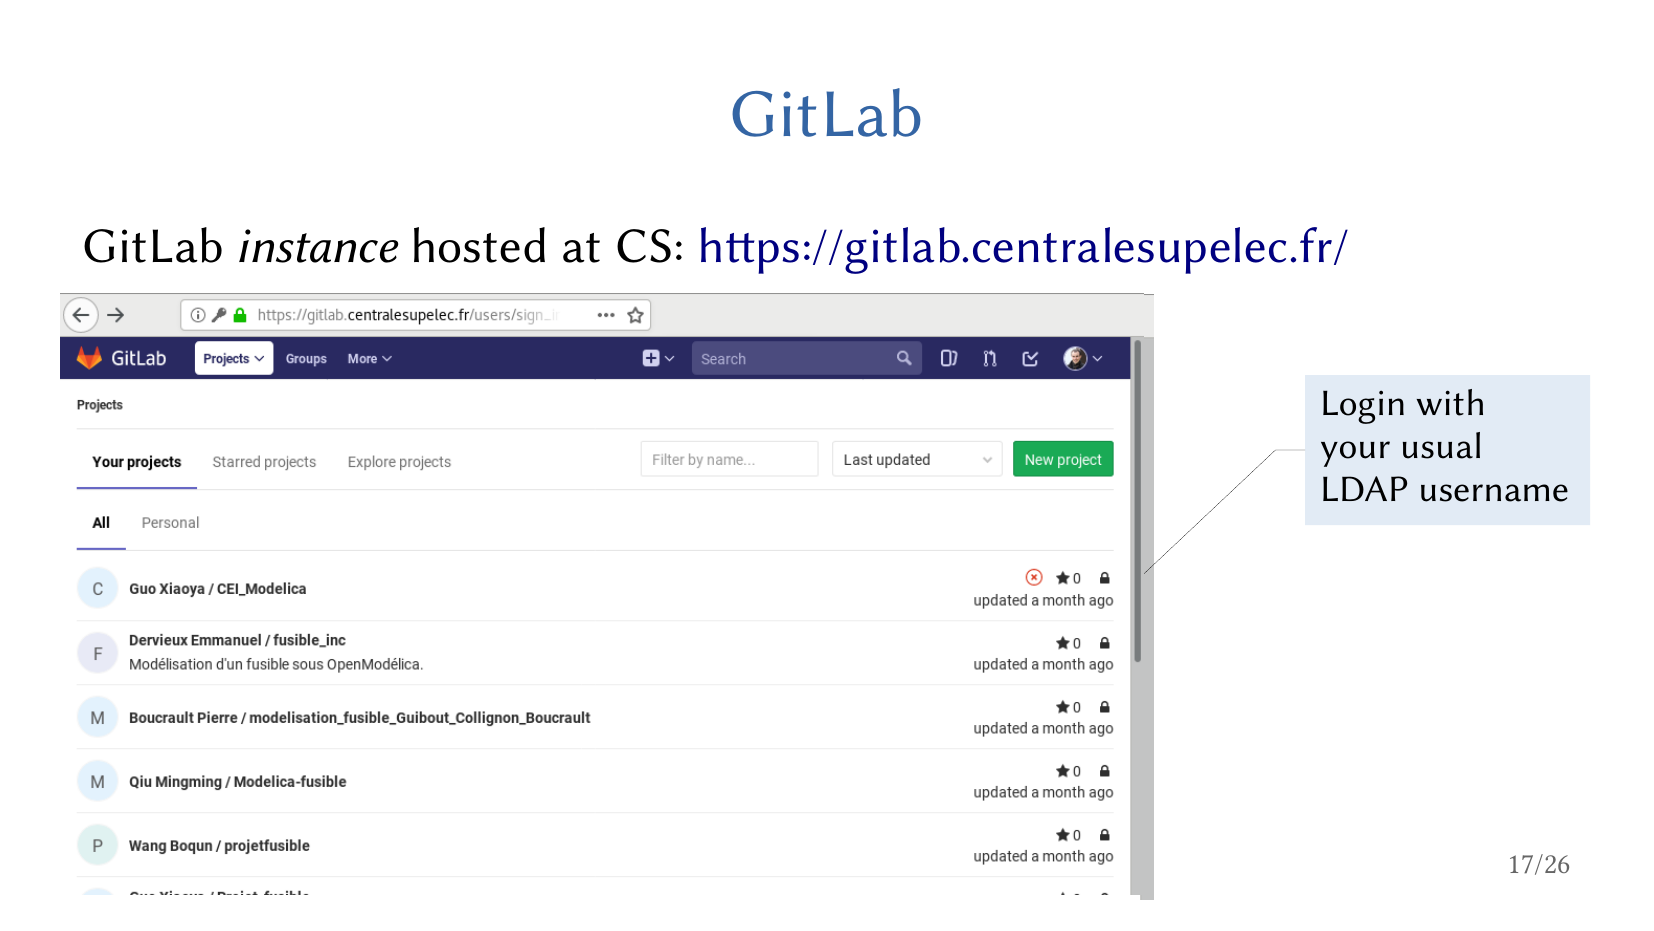

# GitLab
GitLab instance hosted at CS: https://gitlab.centralesupelec.fr/
Login with
your usual
LDAP username
17